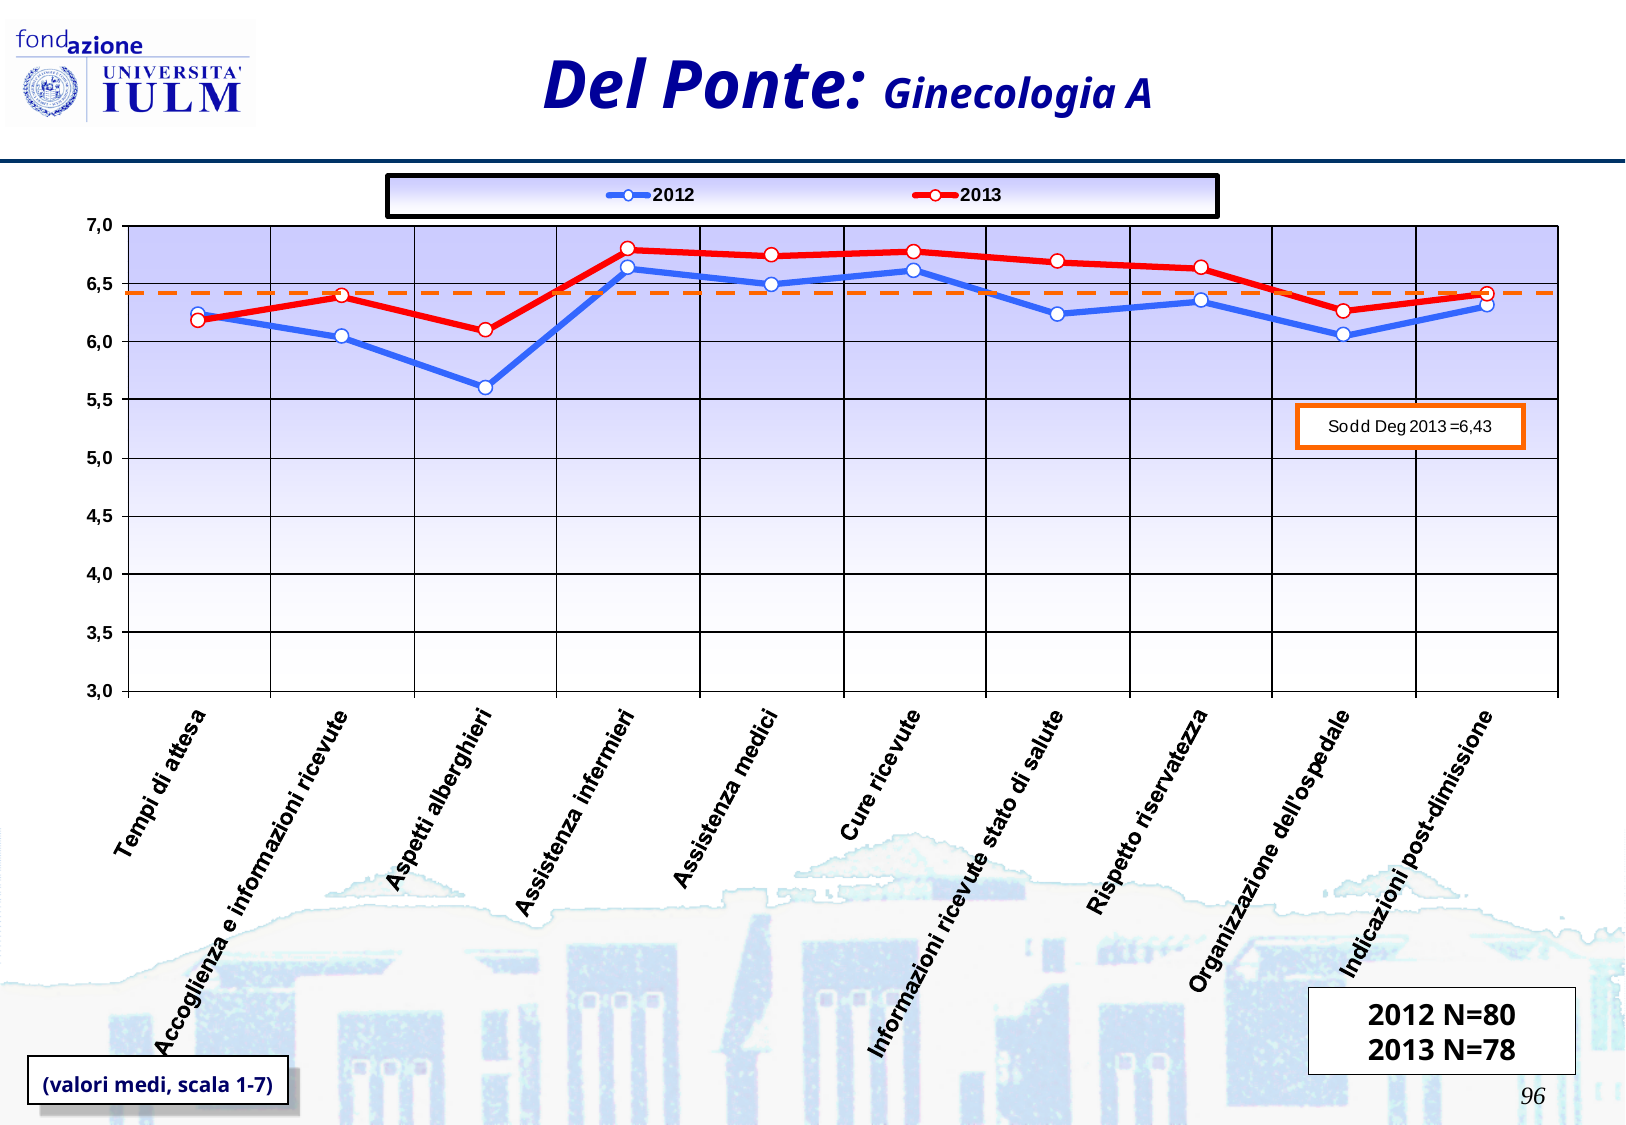

Del Ponte: Ginecologia A
2012 N=80
2013 N=78
(valori medi, scala 1-7)